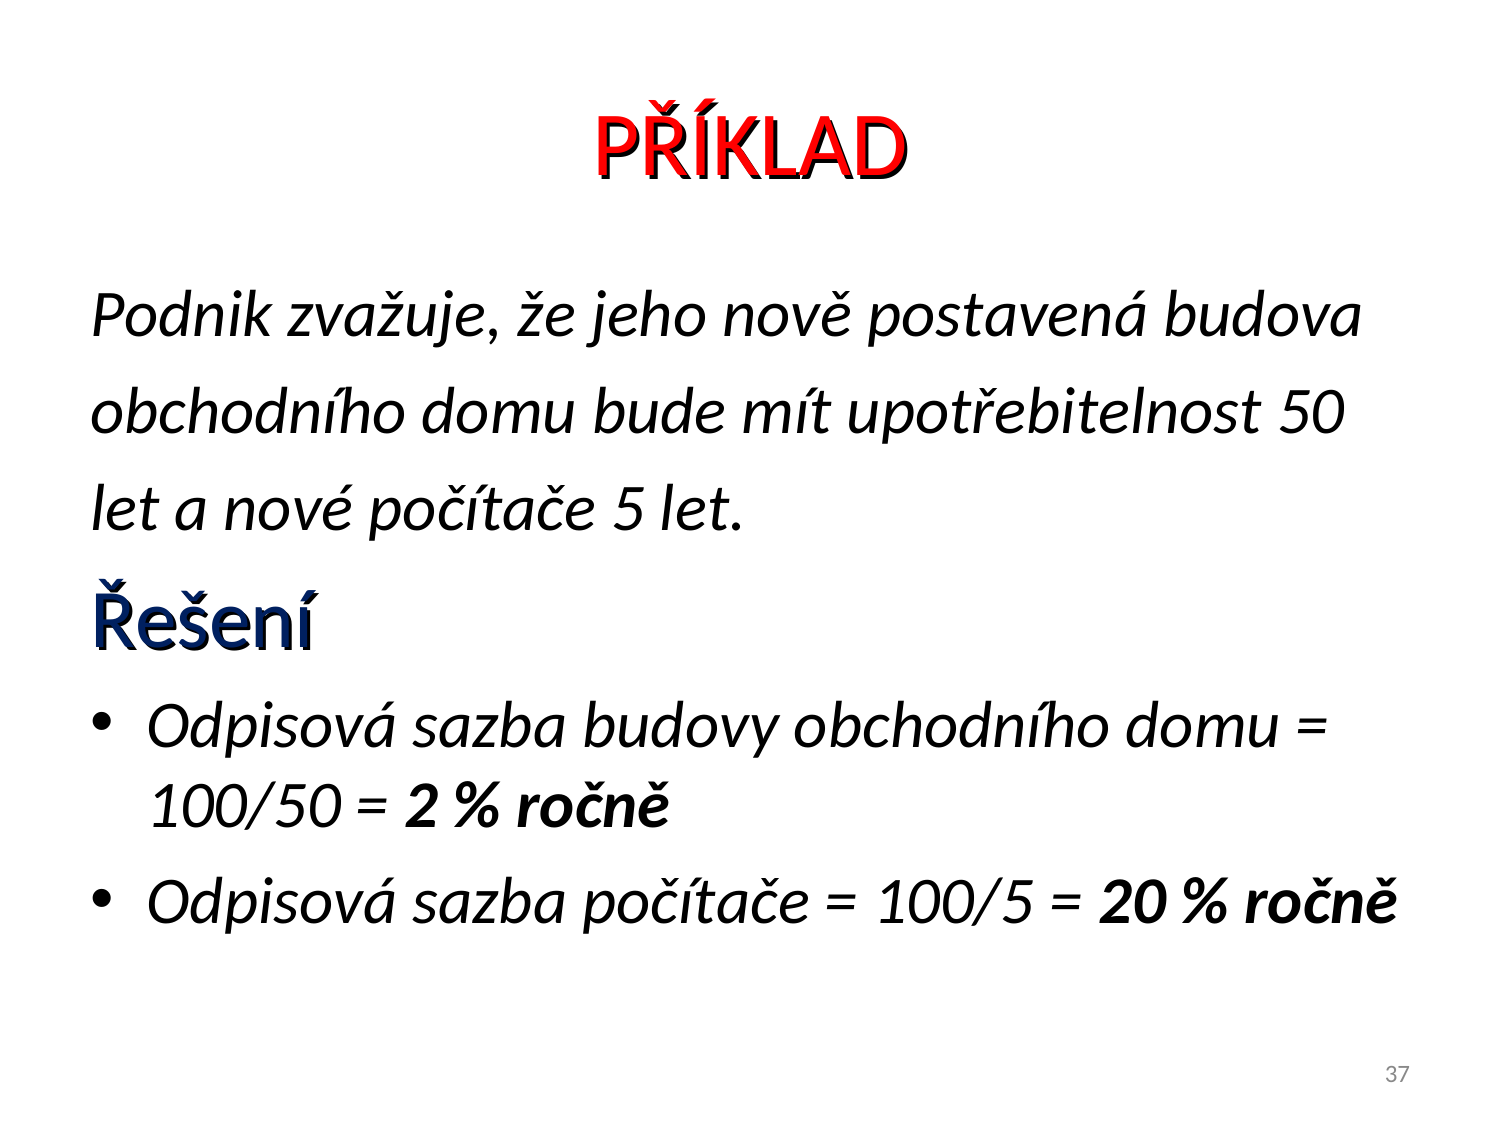

# PŘÍKLAD
Podnik zvažuje, že jeho nově postavená budova
obchodního domu bude mít upotřebitelnost 50
let a nové počítače 5 let.
Řešení
Odpisová sazba budovy obchodního domu = 100/50 = 2 % ročně
Odpisová sazba počítače = 100/5 = 20 % ročně